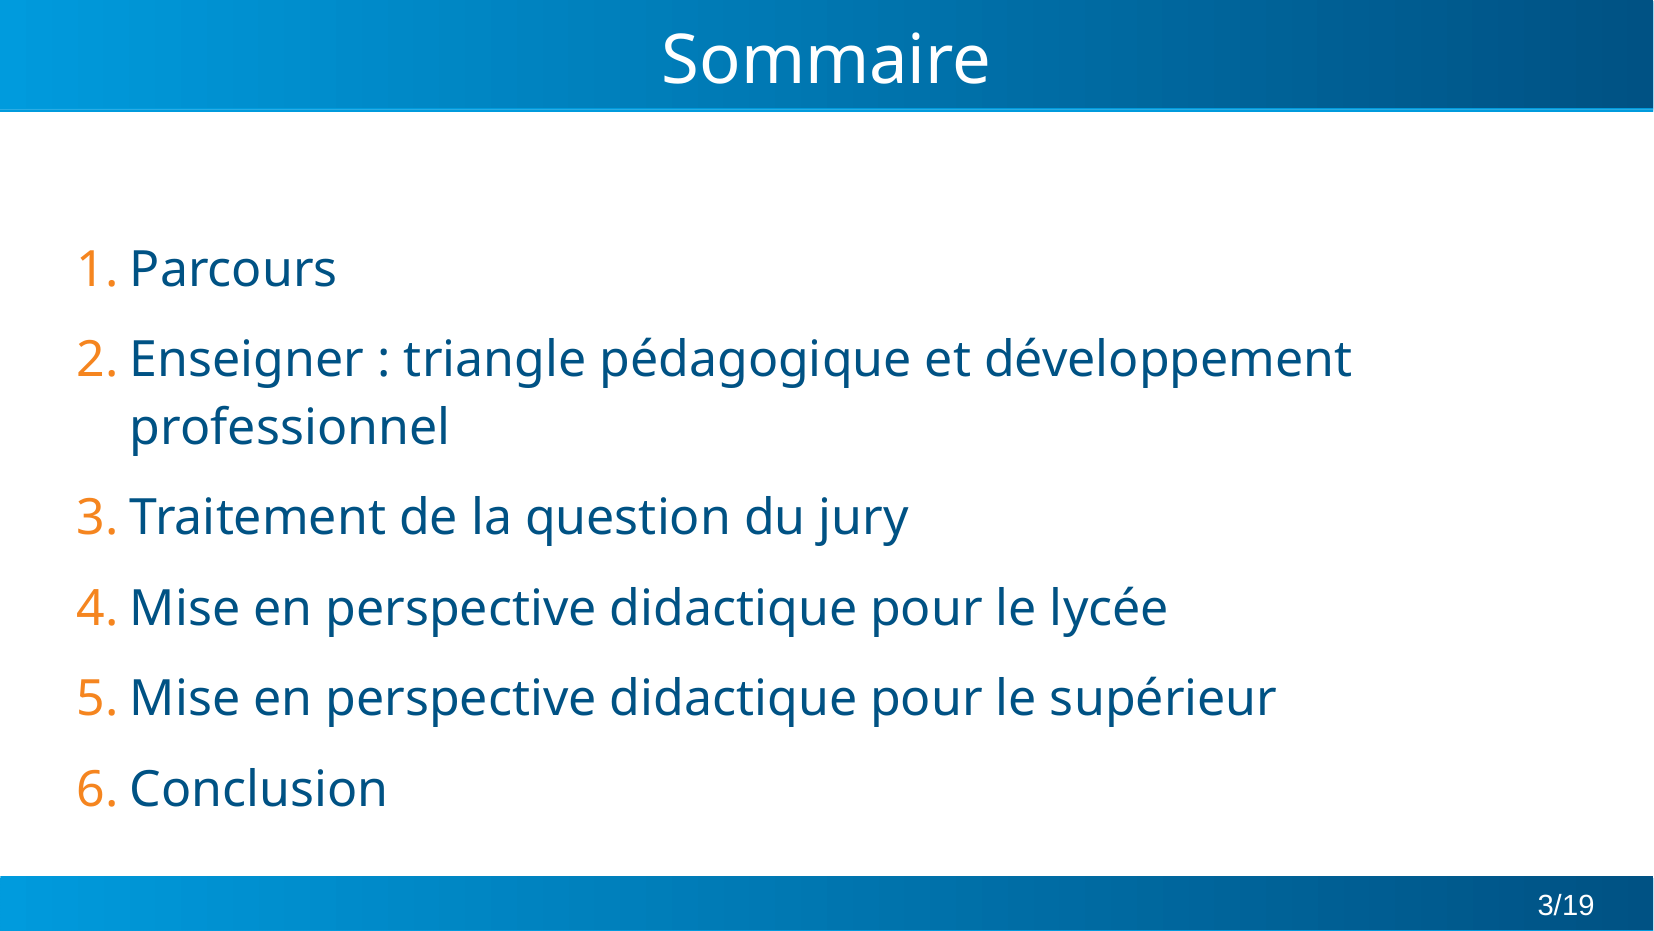

# Sommaire
Parcours
Enseigner : triangle pédagogique et développement professionnel
Traitement de la question du jury
Mise en perspective didactique pour le lycée
Mise en perspective didactique pour le supérieur
Conclusion
3